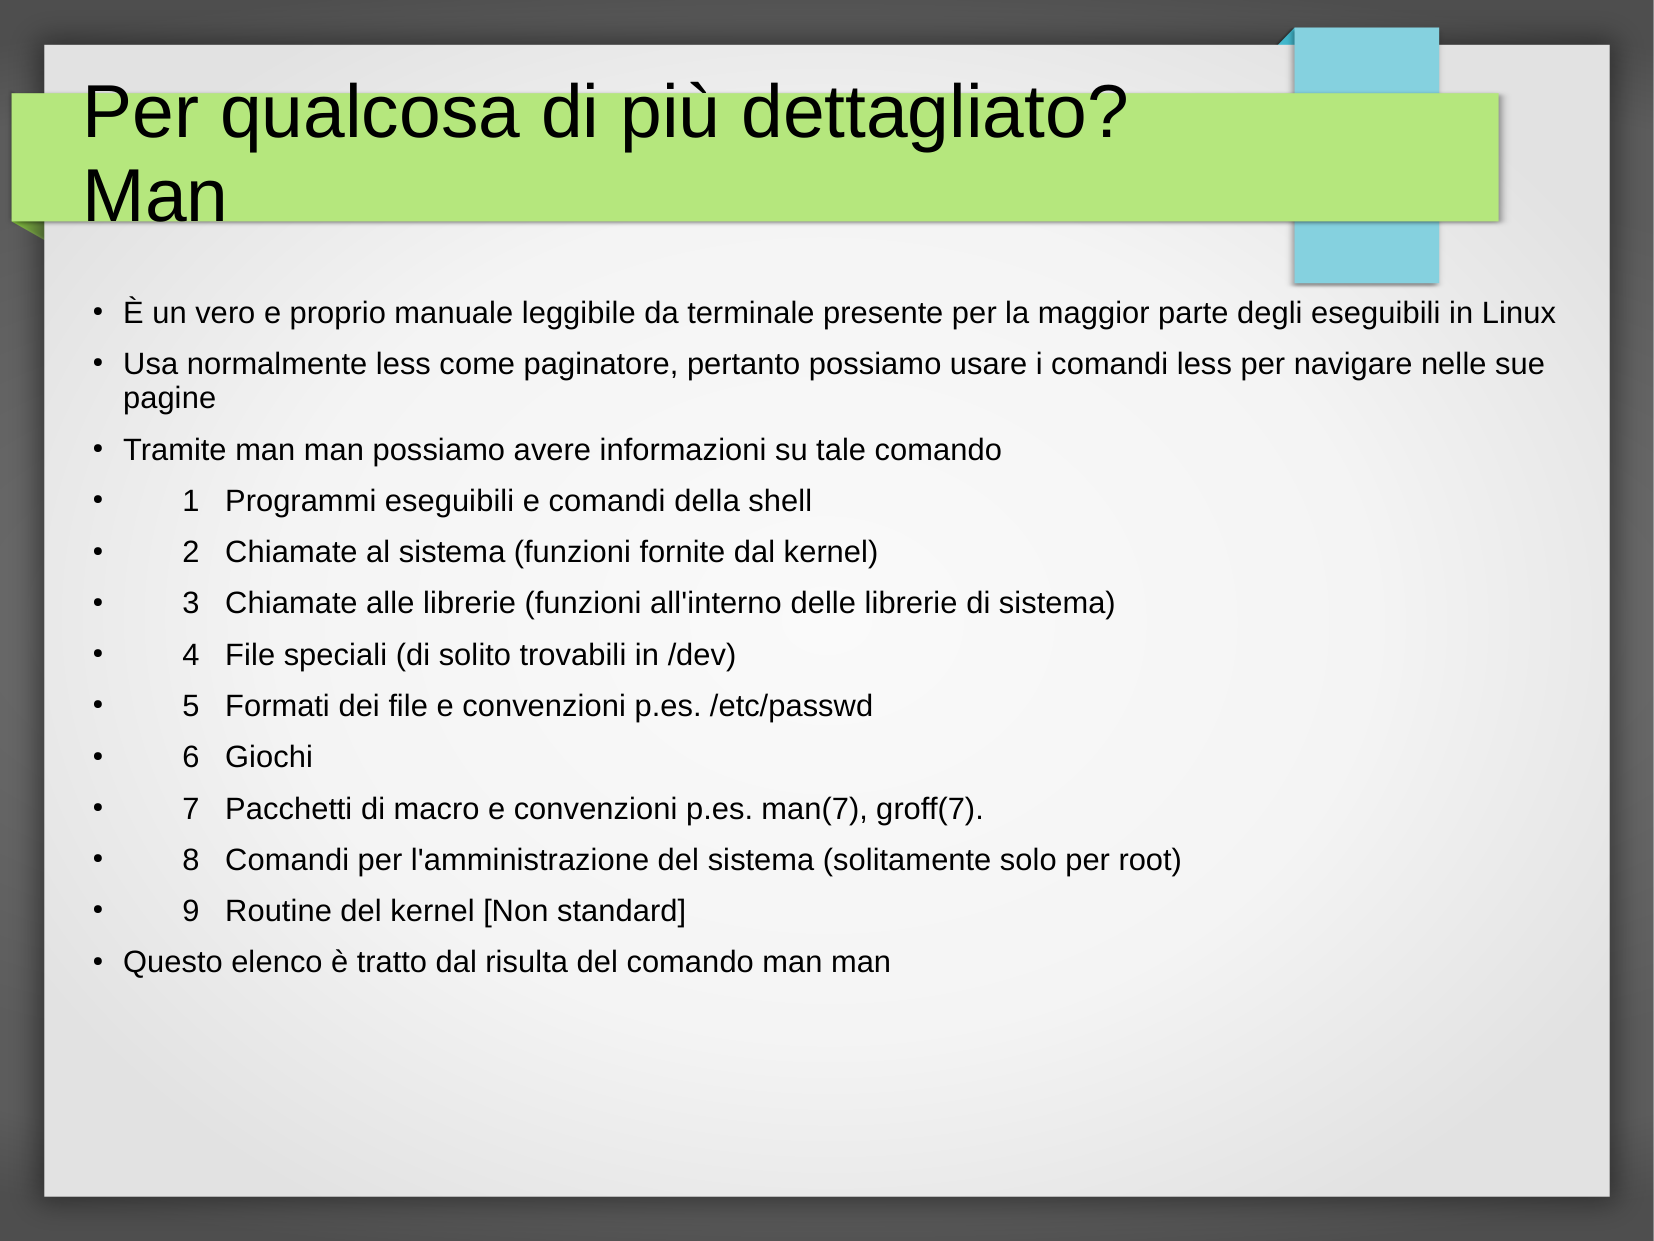

# Per qualcosa di più dettagliato? Man
È un vero e proprio manuale leggibile da terminale presente per la maggior parte degli eseguibili in Linux
Usa normalmente less come paginatore, pertanto possiamo usare i comandi less per navigare nelle sue pagine
Tramite man man possiamo avere informazioni su tale comando
 1 Programmi eseguibili e comandi della shell
 2 Chiamate al sistema (funzioni fornite dal kernel)
 3 Chiamate alle librerie (funzioni all'interno delle librerie di sistema)
 4 File speciali (di solito trovabili in /dev)
 5 Formati dei file e convenzioni p.es. /etc/passwd
 6 Giochi
 7 Pacchetti di macro e convenzioni p.es. man(7), groff(7).
 8 Comandi per l'amministrazione del sistema (solitamente solo per root)
 9 Routine del kernel [Non standard]
Questo elenco è tratto dal risulta del comando man man